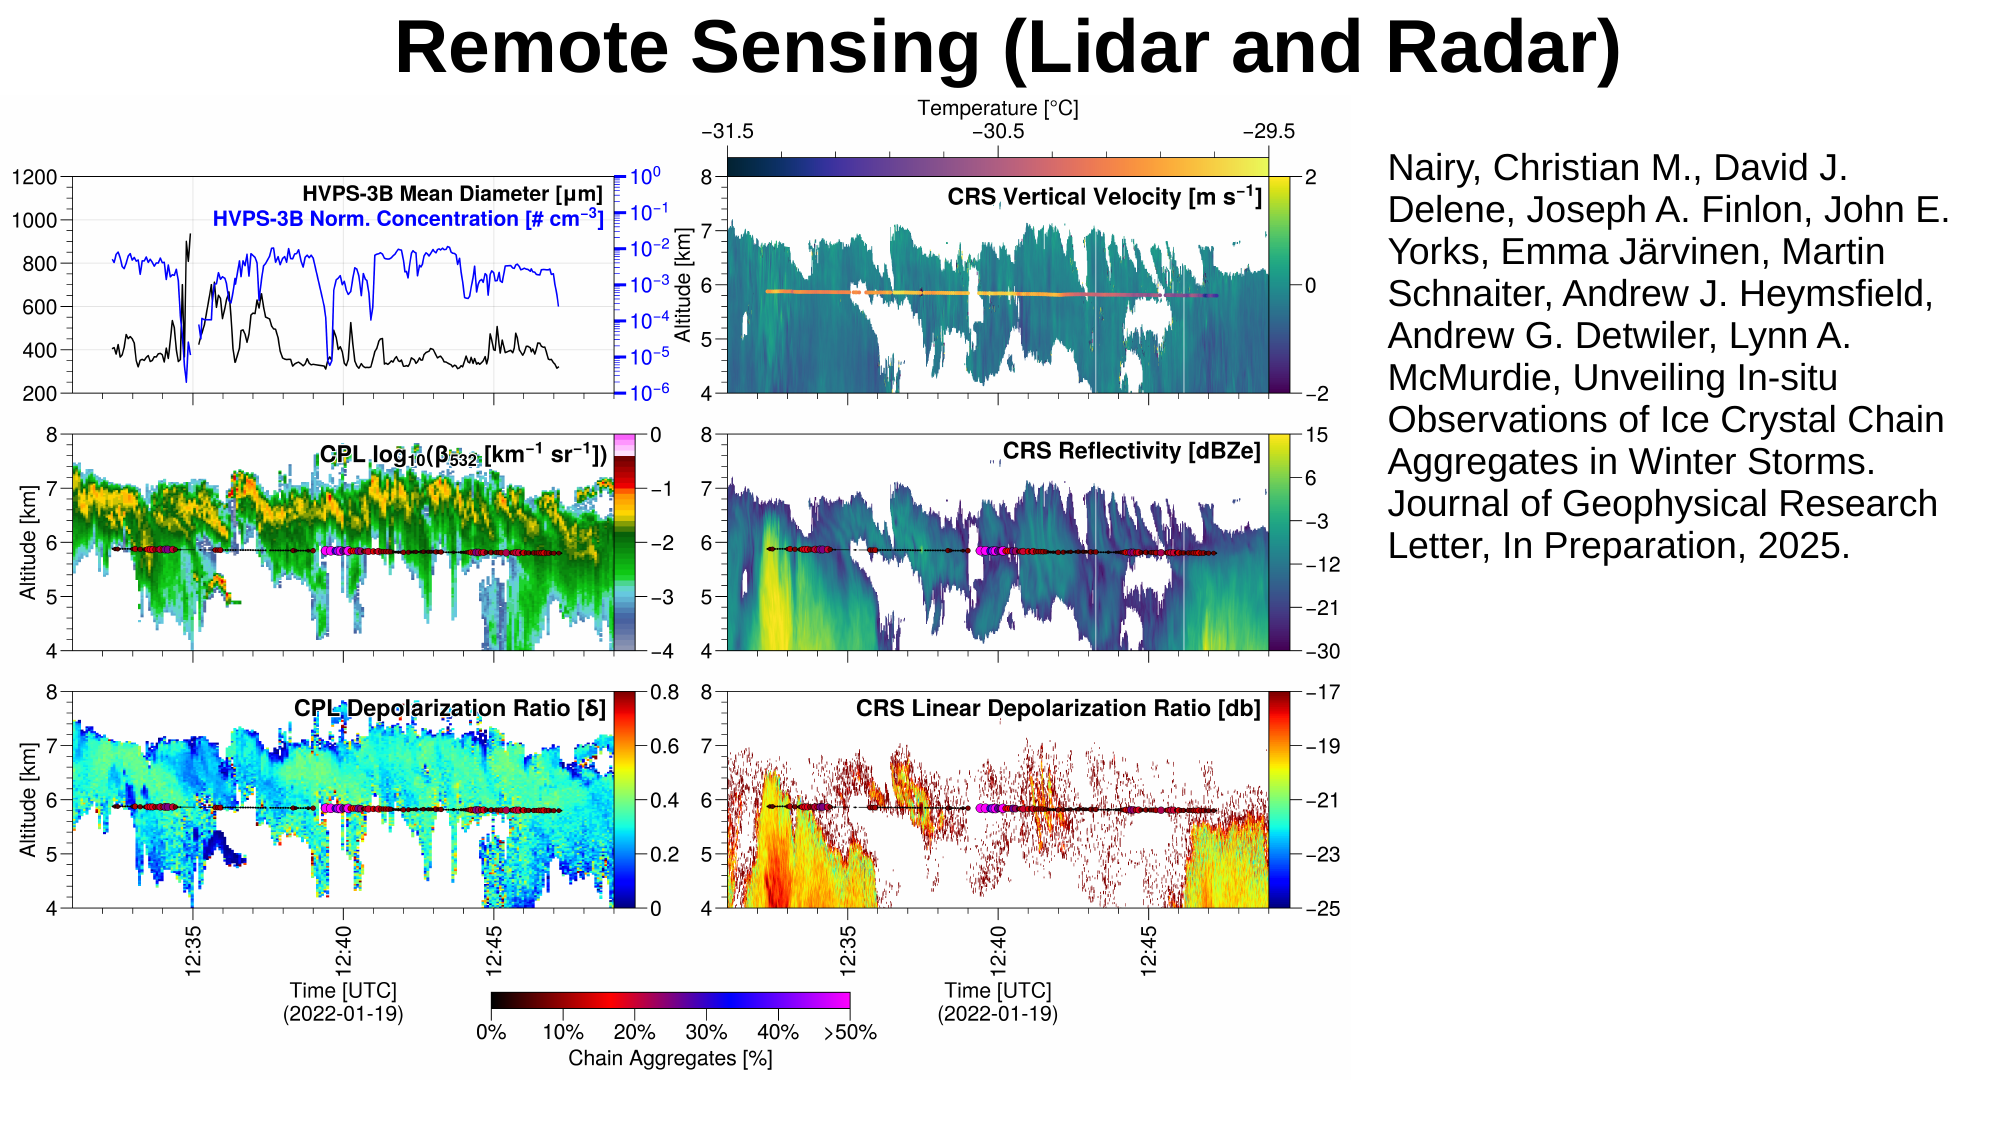

Remote Sensing (Lidar and Radar)
Nairy, Christian M., David J. Delene, Joseph A. Finlon, John E. Yorks, Emma Järvinen, Martin Schnaiter, Andrew J. Heymsfield, Andrew G. Detwiler, Lynn A. McMurdie, Unveiling In-situ Observations of Ice Crystal Chain Aggregates in Winter Storms. Journal of Geophysical Research Letter, In Preparation, 2025.